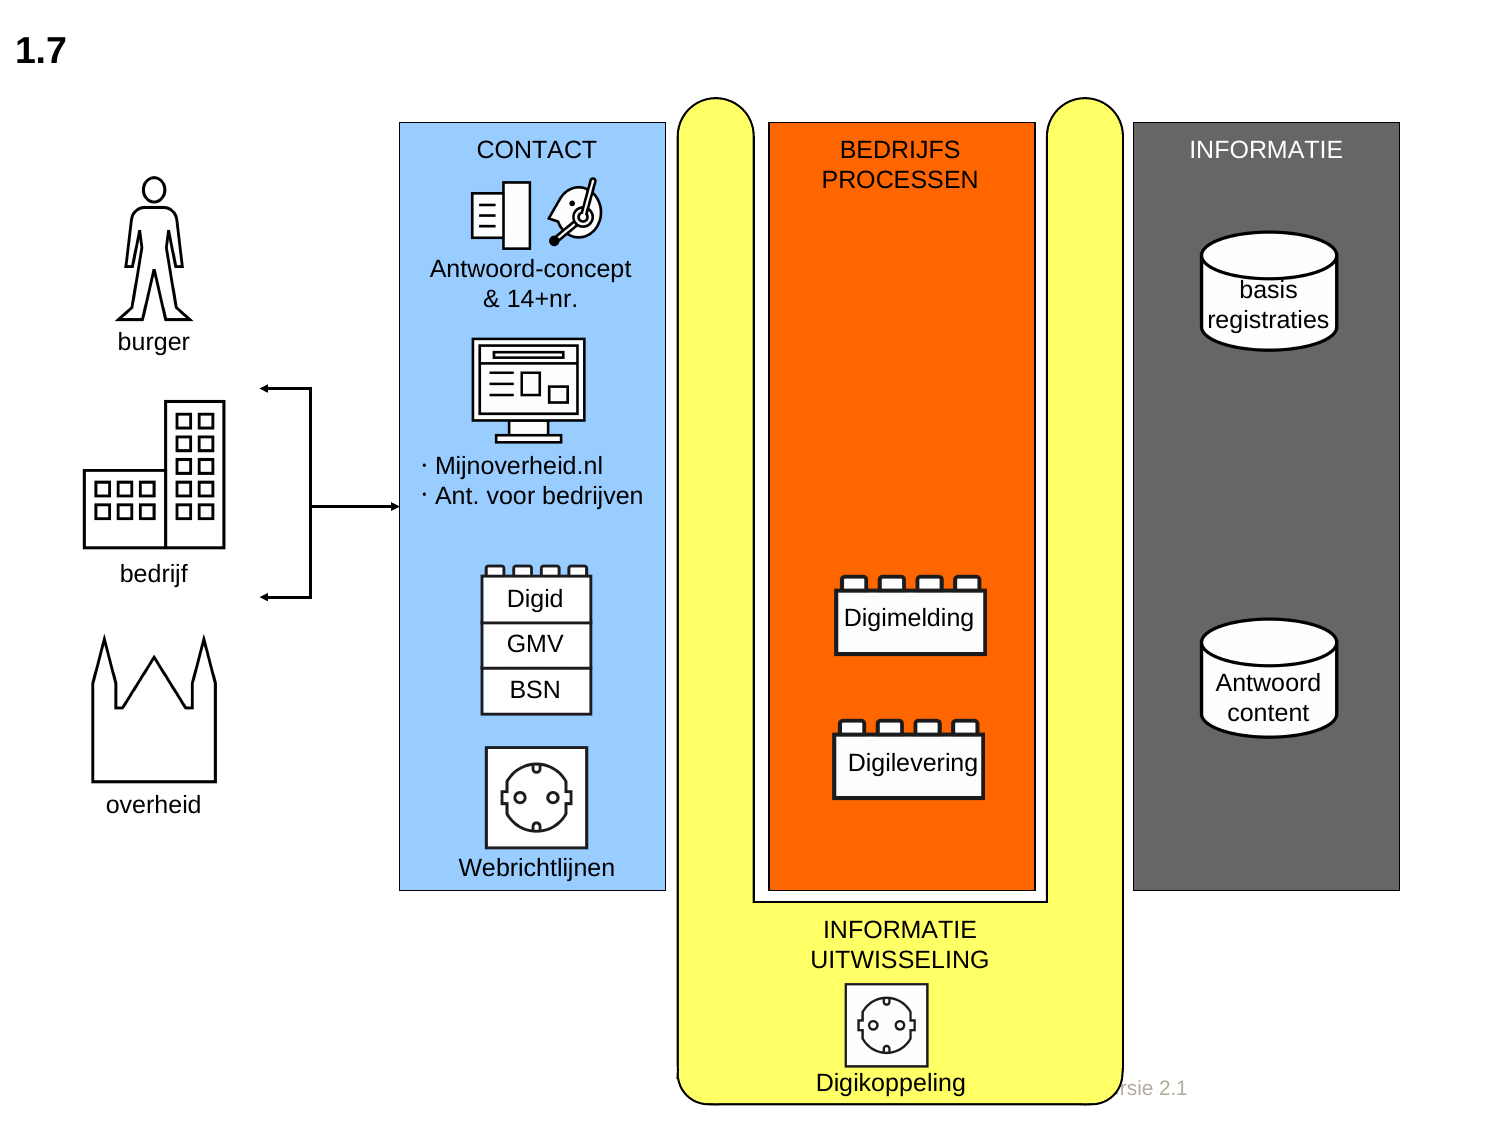

# 1.7
CONTACT
BEDRIJFS
PROCESSEN
INFORMATIE
burger
Antwoord-concept & 14+nr.
basis
registraties
bedrijf
 Mijnoverheid.nl
 Ant. voor bedrijven
Digid
Digimelding
GMV
overheid
Antwoord
content
BSN
Digilevering
Webrichtlijnen
INFORMATIE
UITWISSELING
Digikoppeling